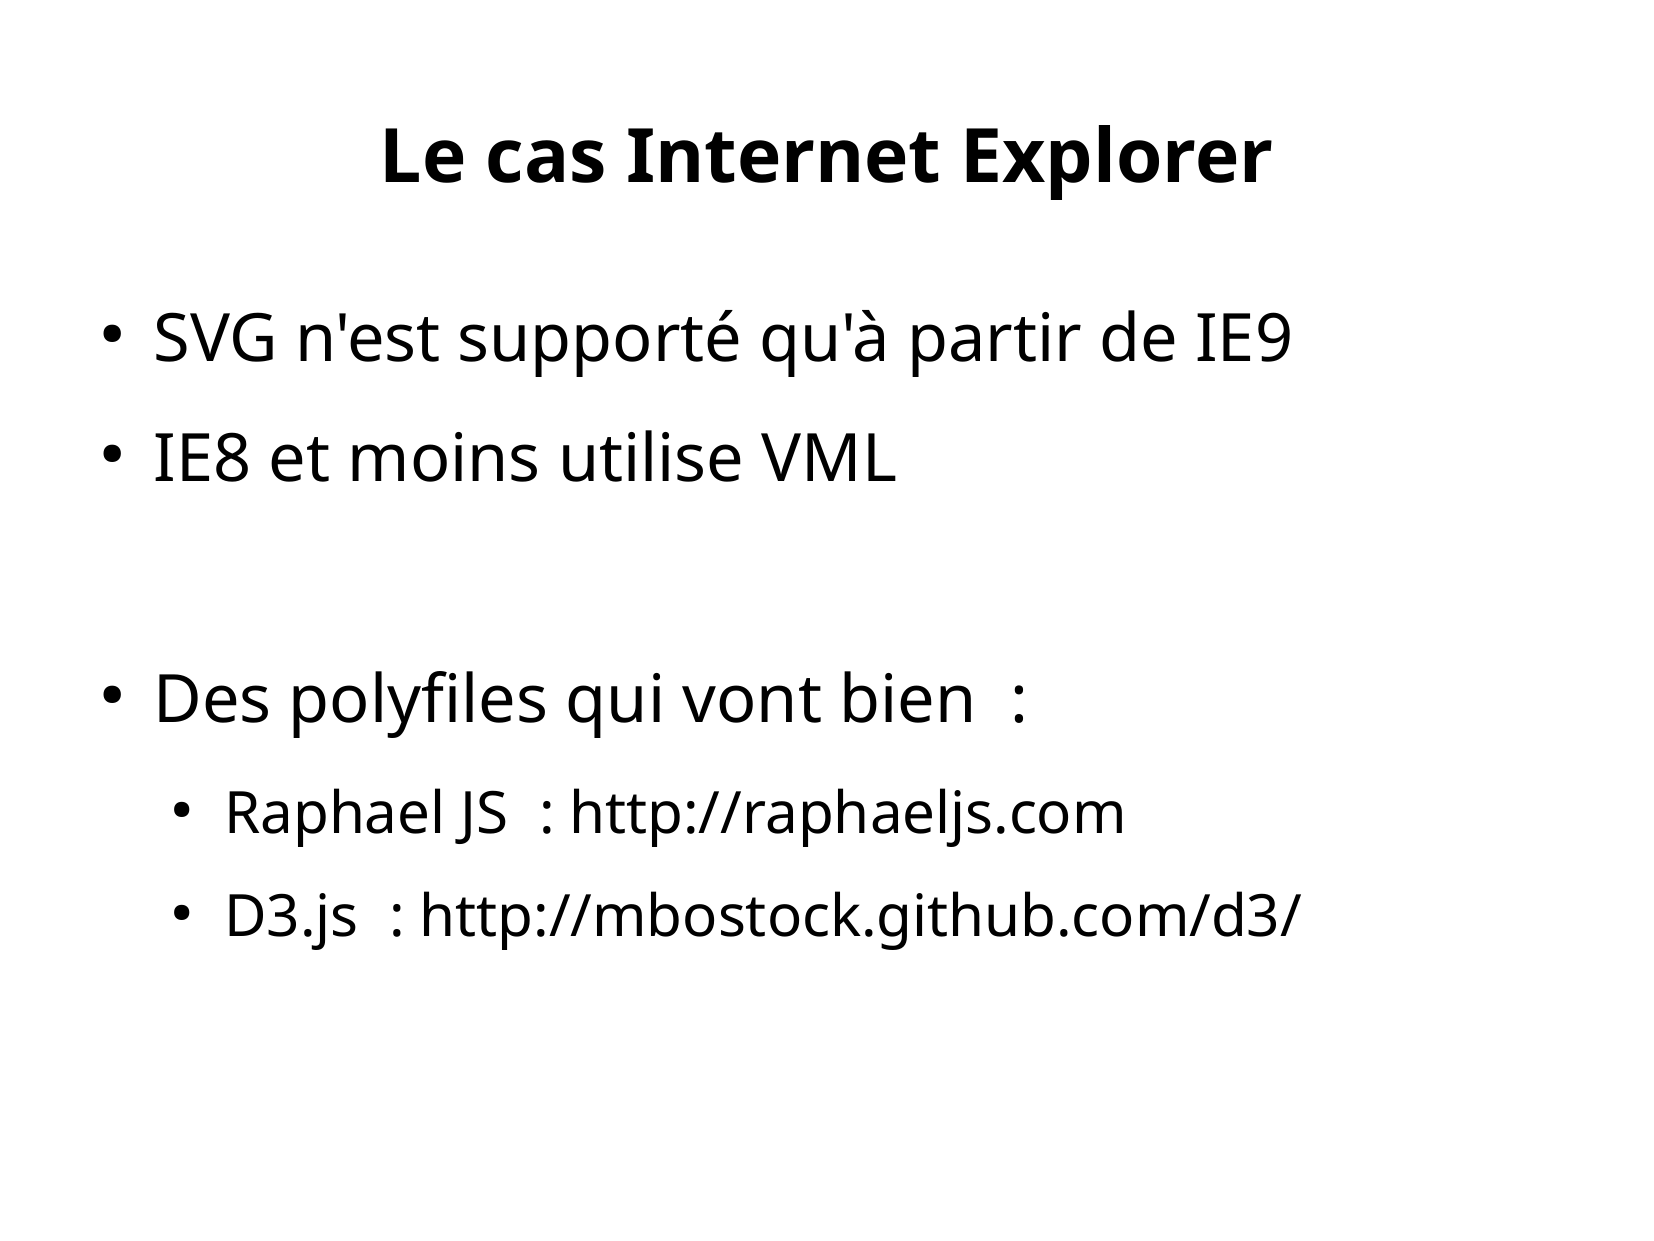

# Le cas Internet Explorer
SVG n'est supporté qu'à partir de IE9
IE8 et moins utilise VML
Des polyfiles qui vont bien  :
Raphael JS  : http://raphaeljs.com
D3.js  : http://mbostock.github.com/d3/